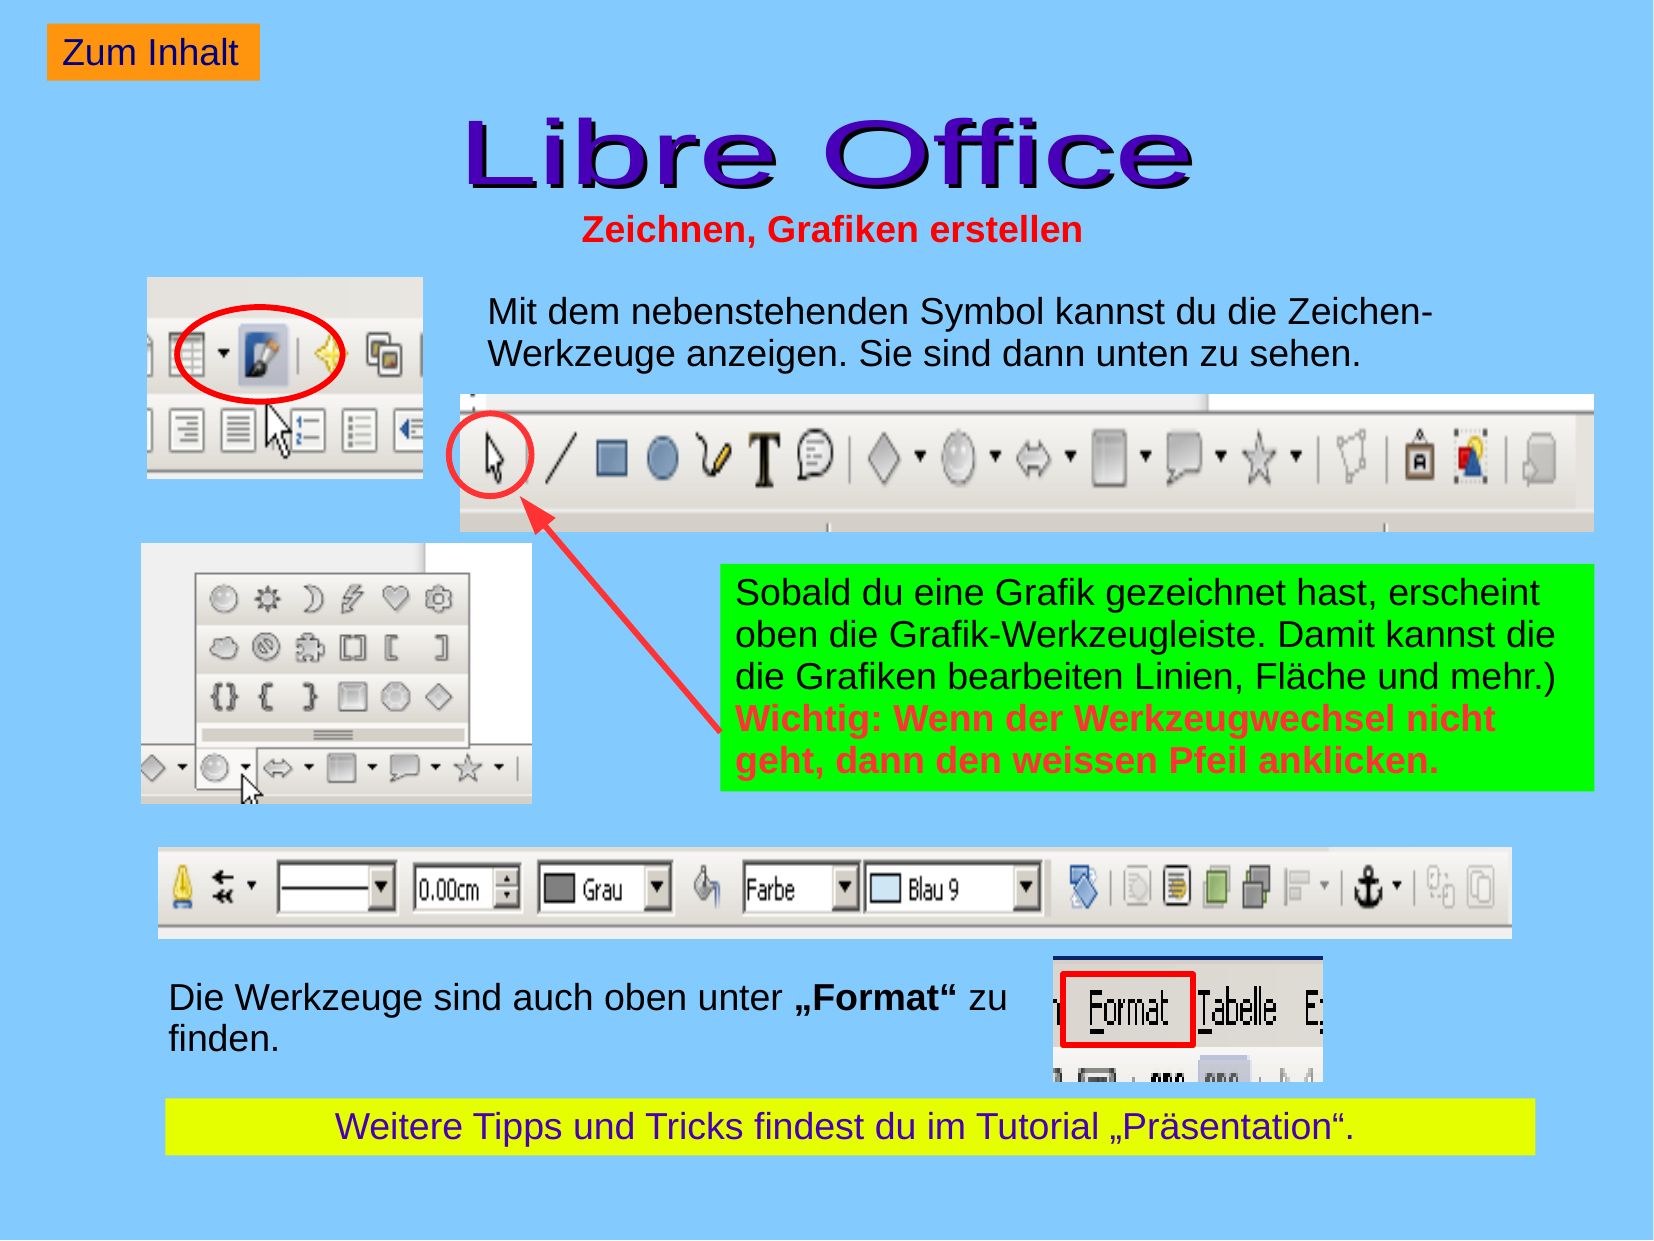

Zum Inhalt
# Libre Office
Zeichnen, Grafiken erstellen
Mit dem nebenstehenden Symbol kannst du die Zeichen-Werkzeuge anzeigen. Sie sind dann unten zu sehen.
Sobald du eine Grafik gezeichnet hast, erscheint oben die Grafik-Werkzeugleiste. Damit kannst die die Grafiken bearbeiten Linien, Fläche und mehr.)
Wichtig: Wenn der Werkzeugwechsel nicht geht, dann den weissen Pfeil anklicken.
Die Werkzeuge sind auch oben unter „Format“ zu finden.
Weitere Tipps und Tricks findest du im Tutorial „Präsentation“.